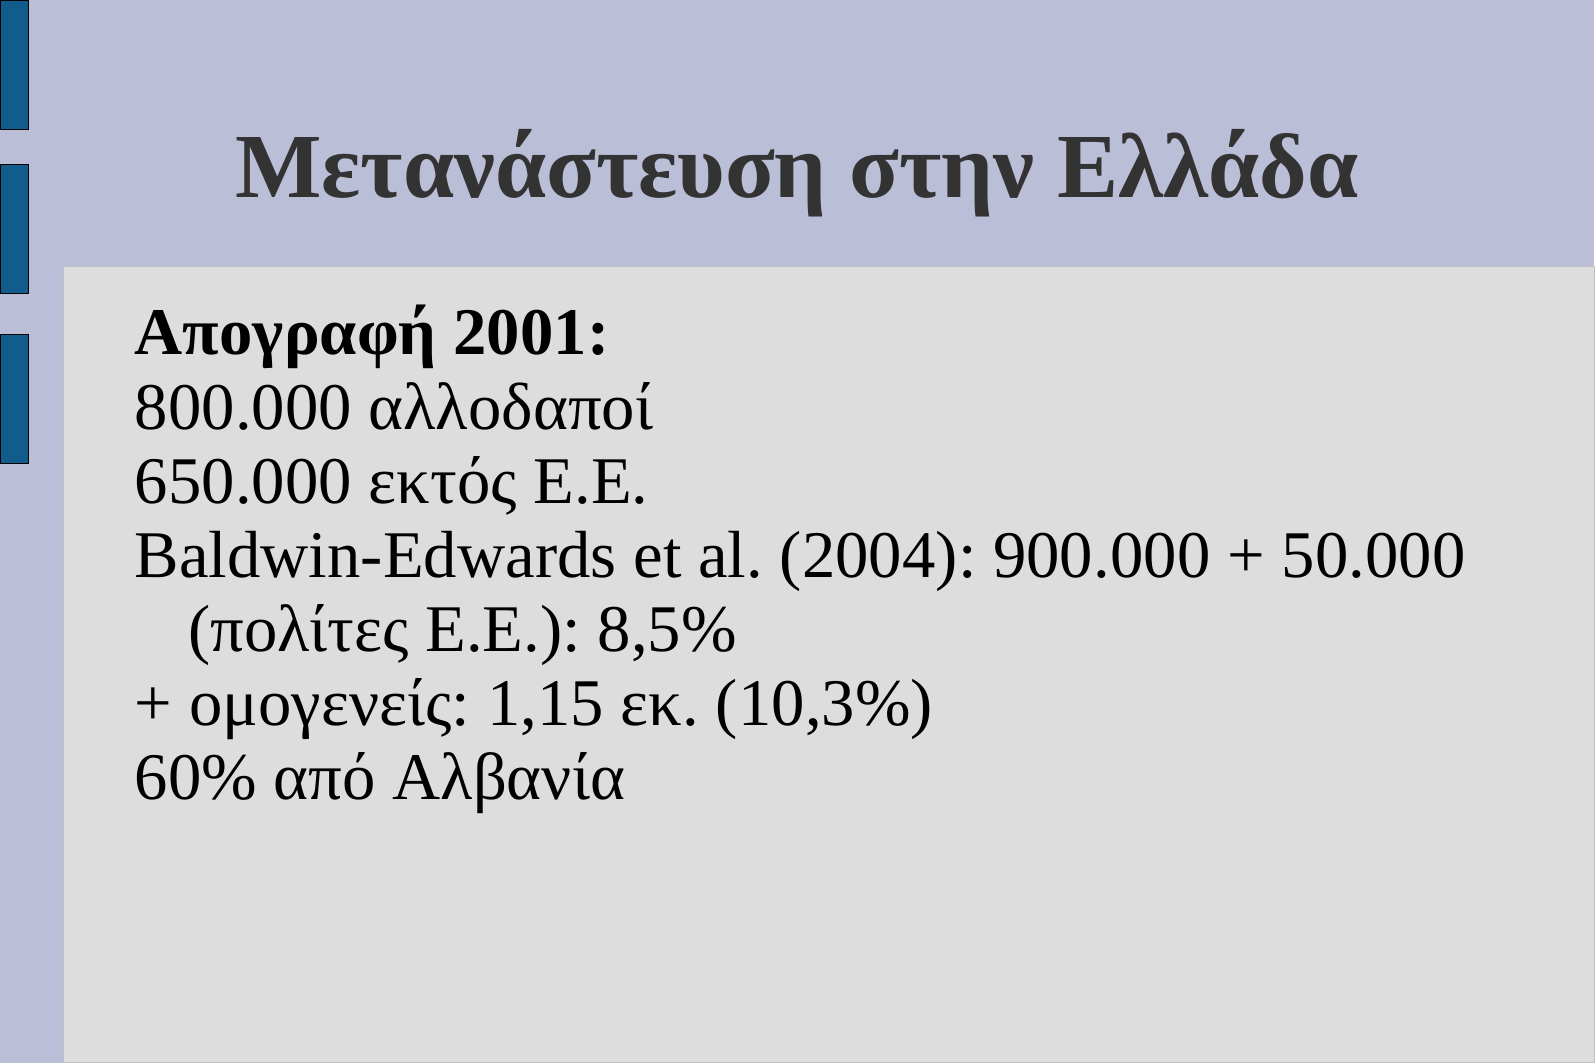

# Μετανάστευση στην Ελλάδα
Απογραφή 2001:
800.000 αλλοδαποί
650.000 εκτός Ε.Ε.
Baldwin-Edwards et al. (2004): 900.000 + 50.000 (πολίτες Ε.Ε.): 8,5%
+ ομογενείς: 1,15 εκ. (10,3%)
60% από Αλβανία